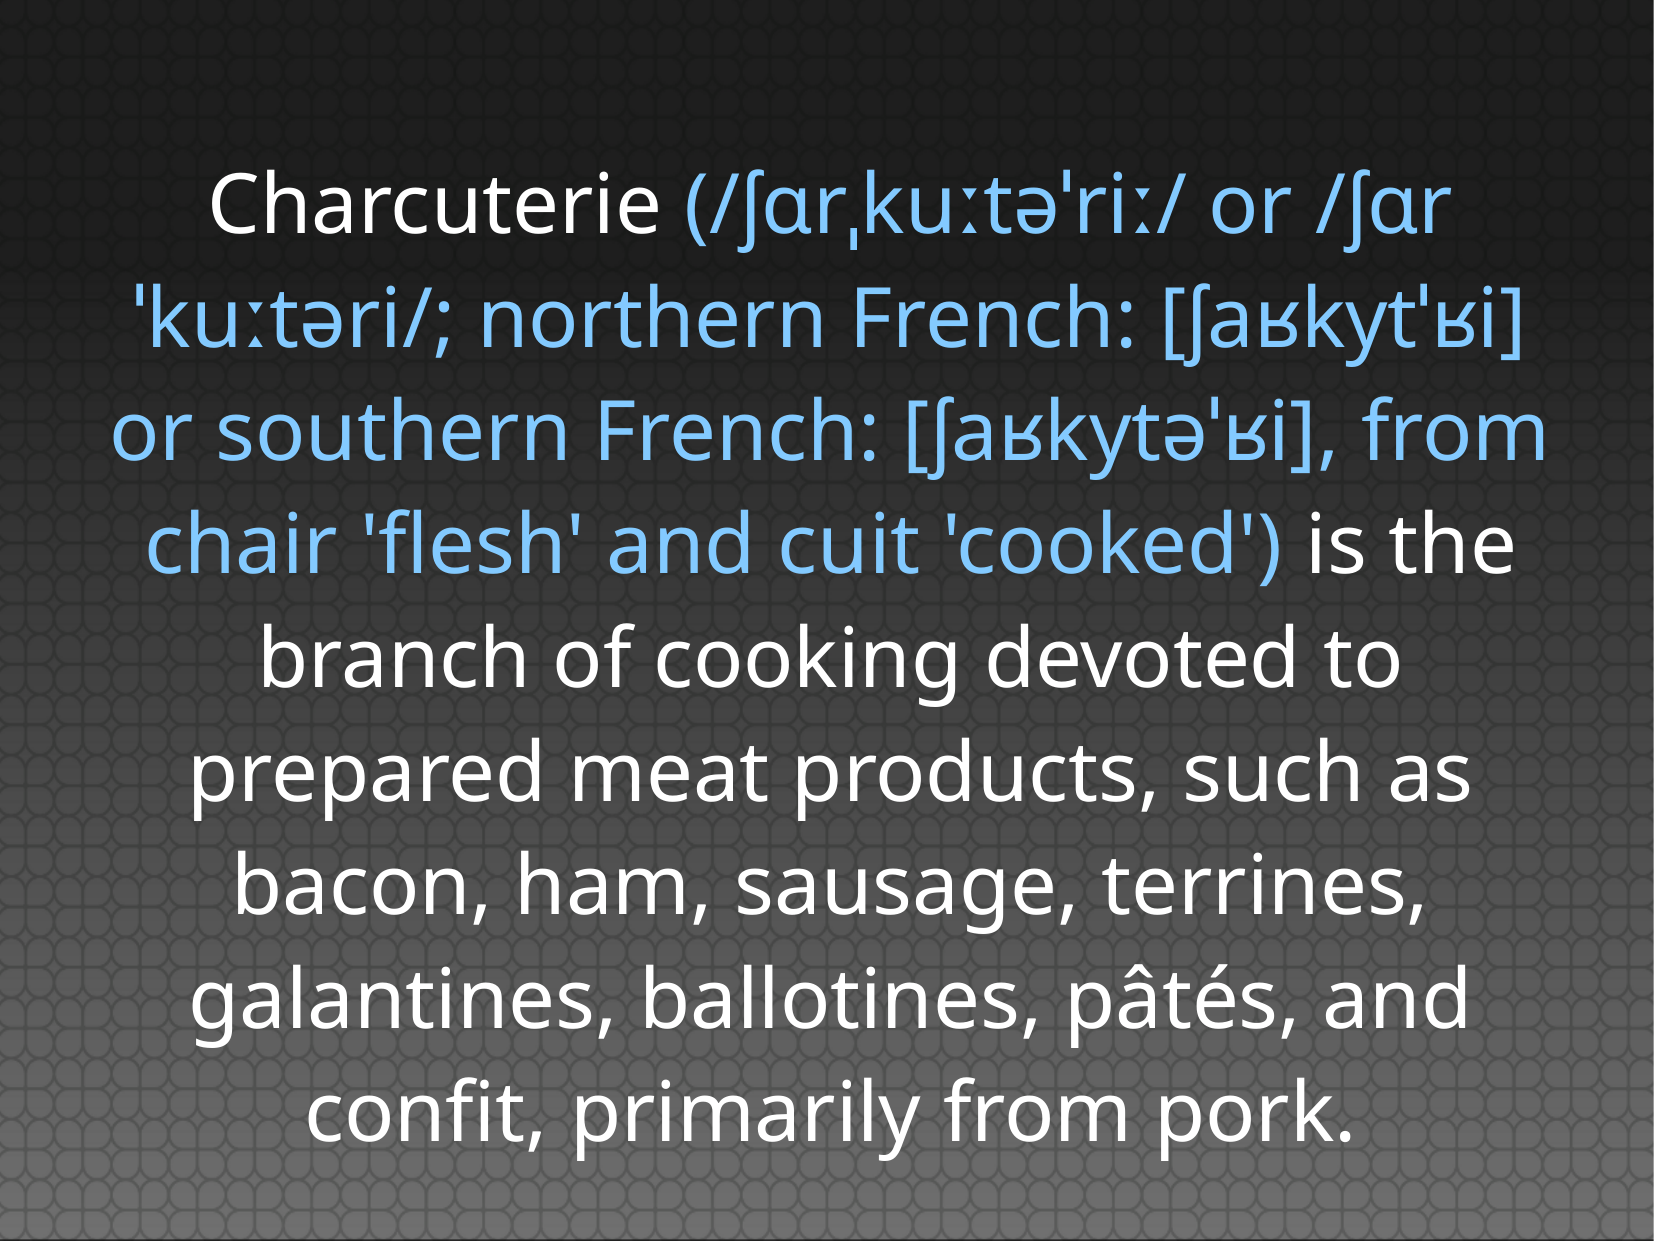

# Charcuterie (/ʃɑrˌkuːtəˈriː/ or /ʃɑrˈkuːtəri/; northern French: [ʃaʁkytˈʁi] or southern French: [ʃaʁkytəˈʁi], from chair 'flesh' and cuit 'cooked') is the branch of cooking devoted to prepared meat products, such as bacon, ham, sausage, terrines, galantines, ballotines, pâtés, and confit, primarily from pork.